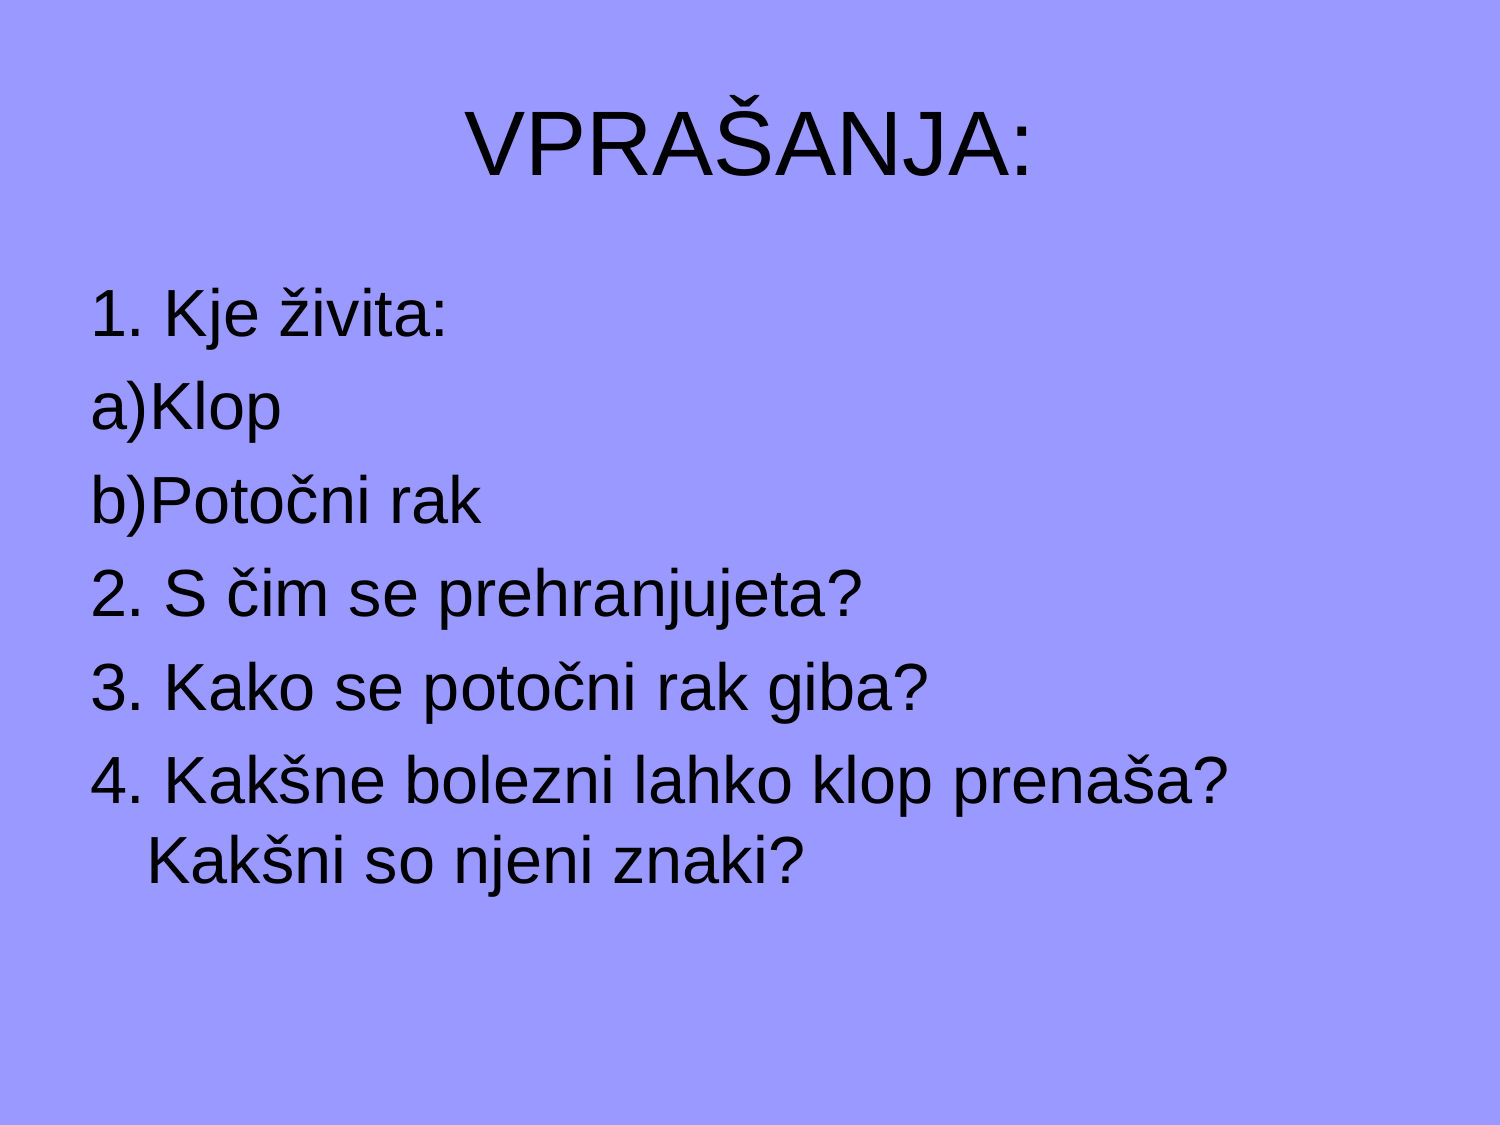

# VPRAŠANJA:
1. Kje živita:
a)Klop
b)Potočni rak
2. S čim se prehranjujeta?
3. Kako se potočni rak giba?
4. Kakšne bolezni lahko klop prenaša?Kakšni so njeni znaki?